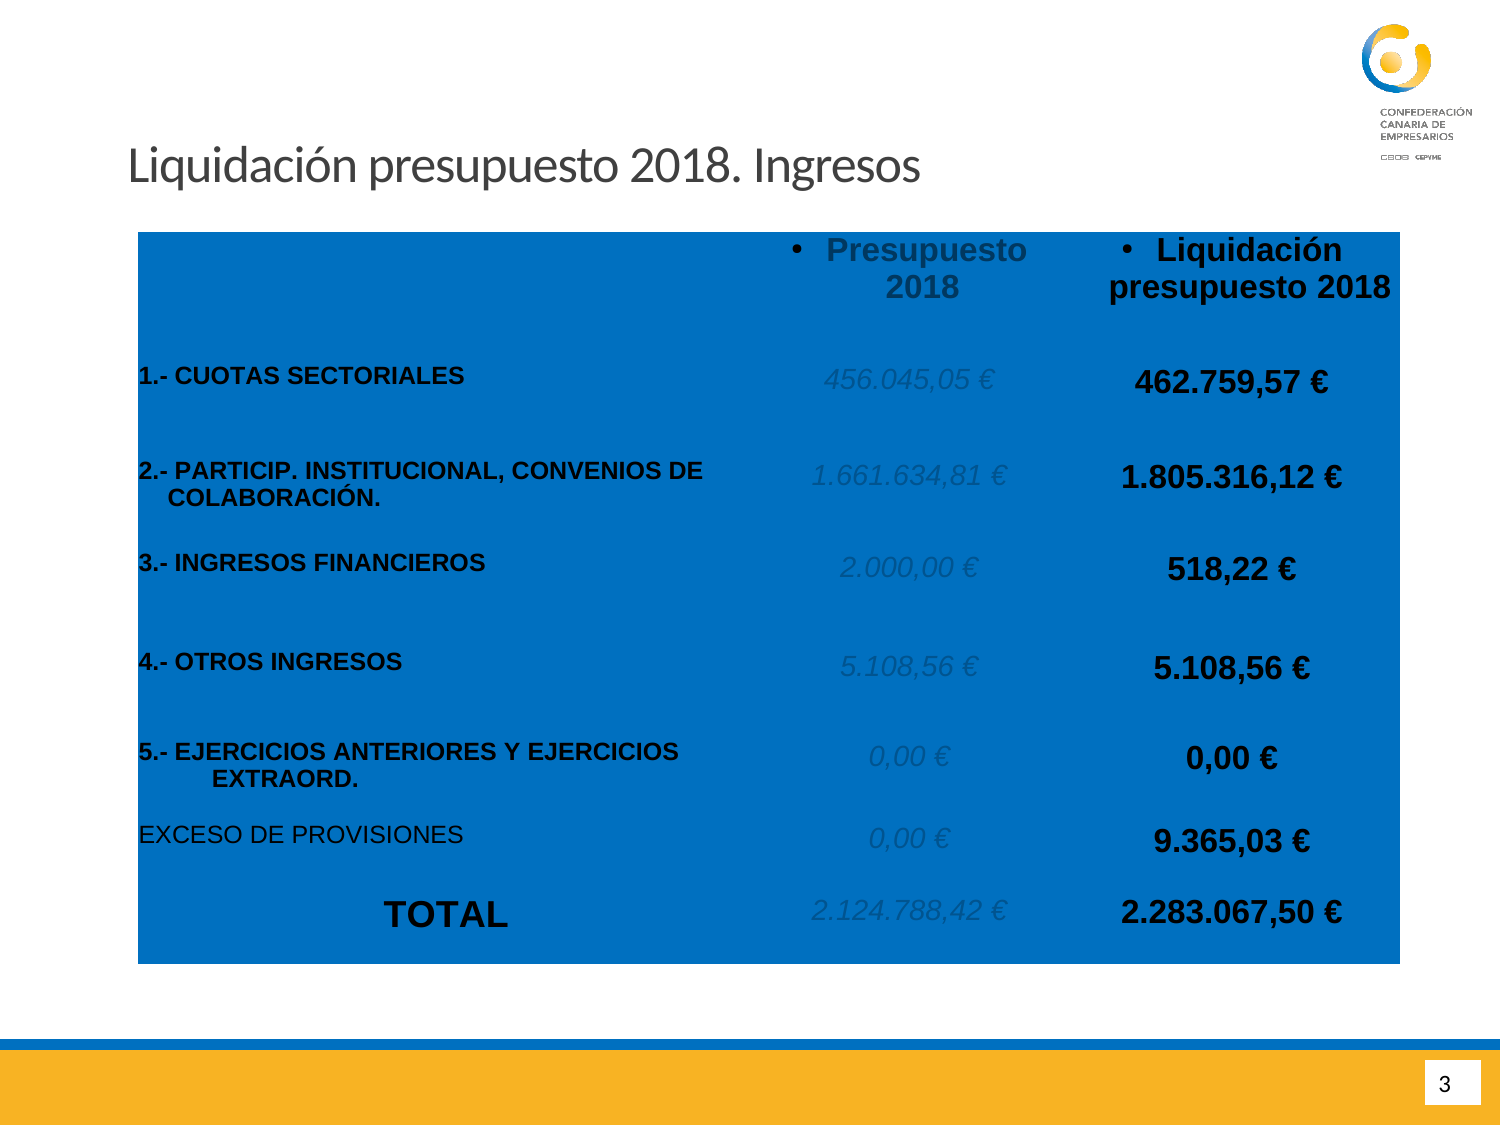

Liquidación presupuesto 2018. Ingresos
| | Presupuesto 2018 | Liquidación presupuesto 2018 |
| --- | --- | --- |
| 1.- CUOTAS SECTORIALES | 456.045,05 € | 462.759,57 € |
| 2.- PARTICIP. INSTITUCIONAL, CONVENIOS DE COLABORACIÓN. | 1.661.634,81 € | 1.805.316,12 € |
| 3.- INGRESOS FINANCIEROS | 2.000,00 € | 518,22 € |
| 4.- OTROS INGRESOS | 5.108,56 € | 5.108,56 € |
| 5.- EJERCICIOS ANTERIORES Y EJERCICIOS EXTRAORD. | 0,00 € | 0,00 € |
| EXCESO DE PROVISIONES | 0,00 € | 9.365,03 € |
| TOTAL | 2.124.788,42 € | 2.283.067,50 € |